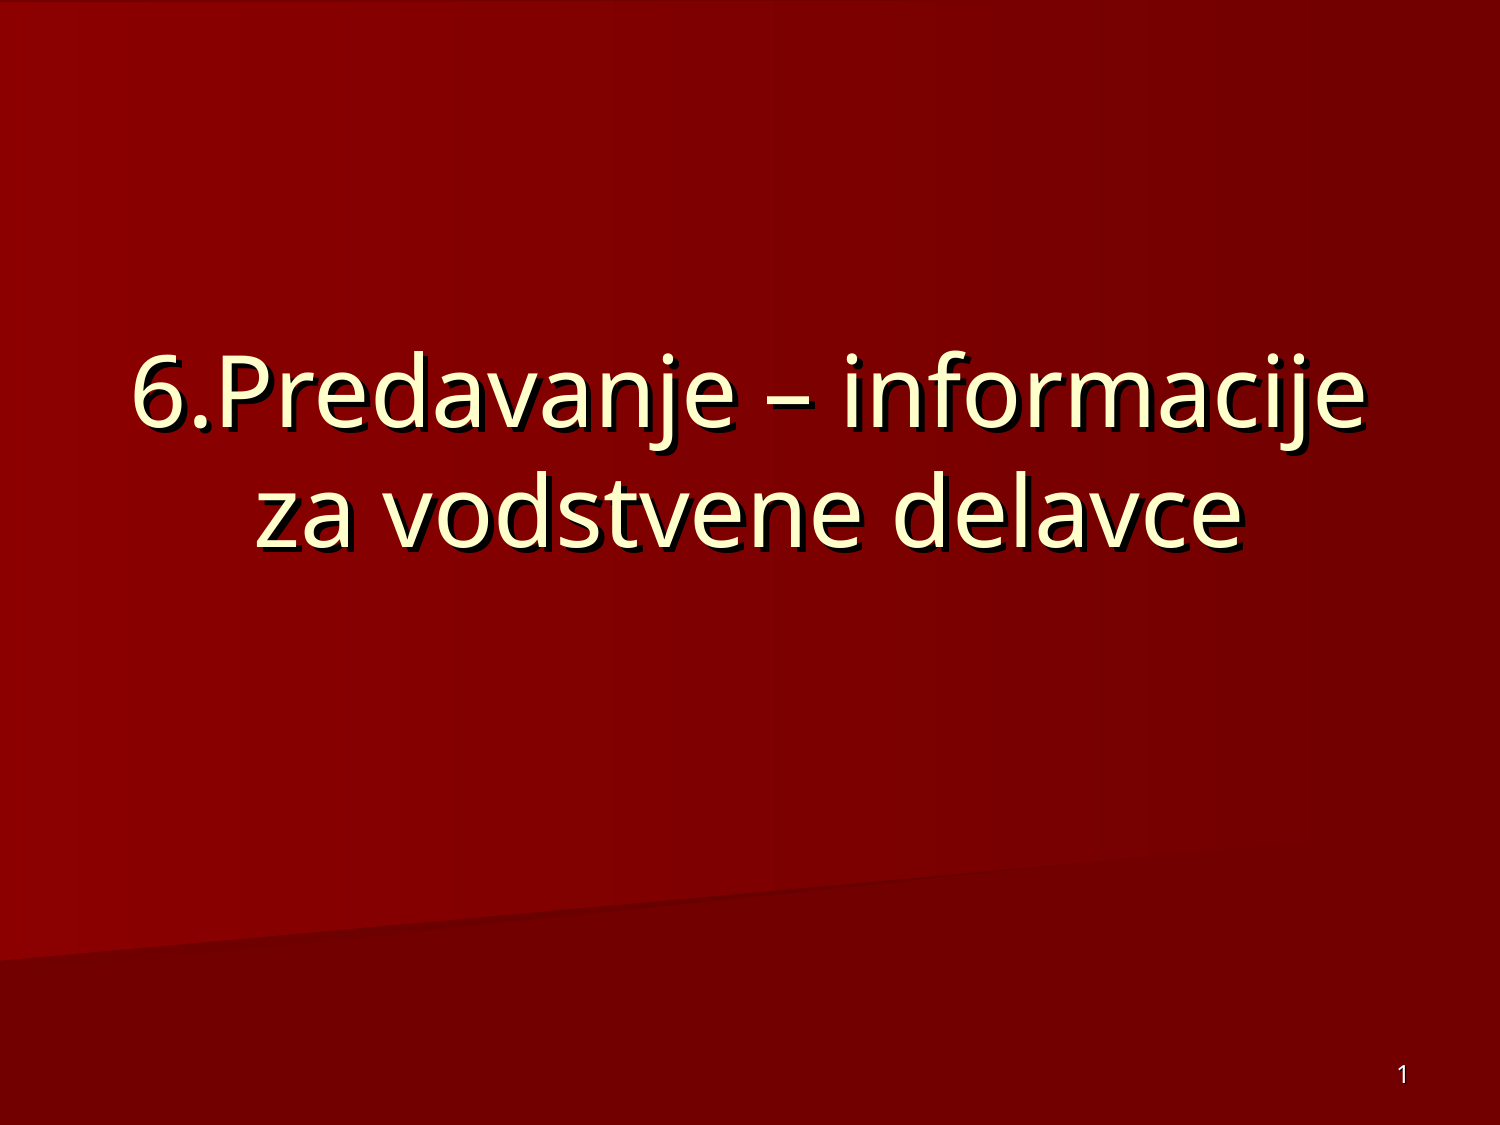

# 6.Predavanje – informacije za vodstvene delavce
1